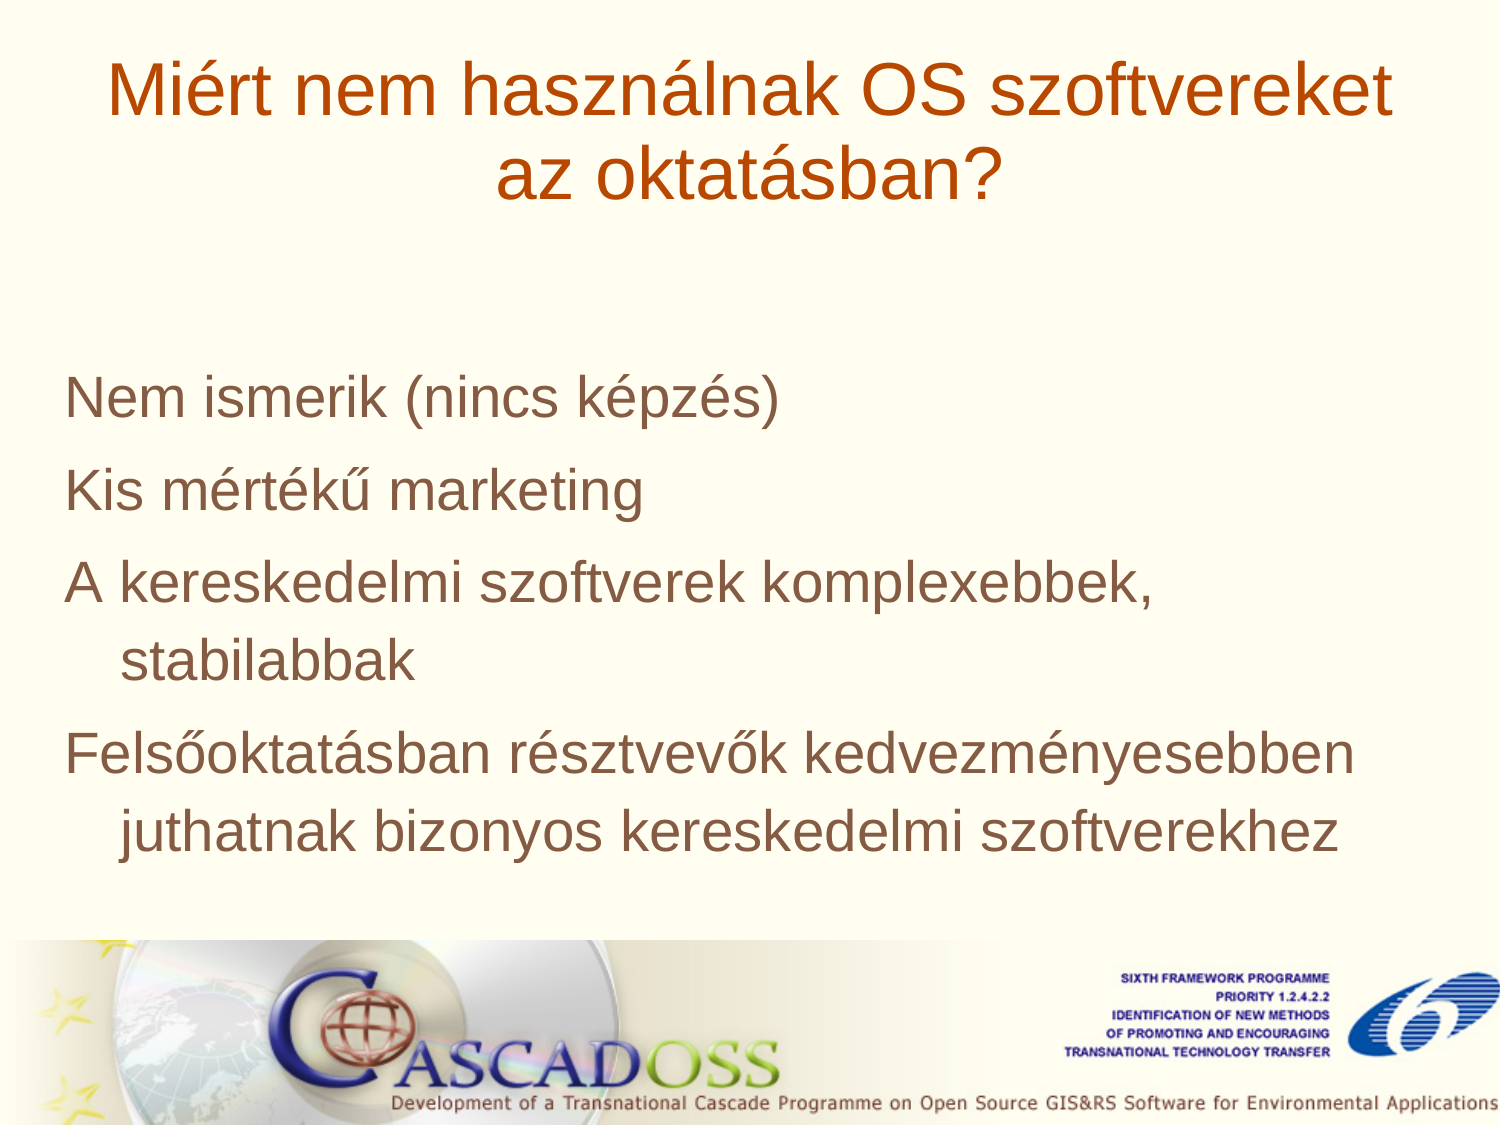

# Miért nem használnak OS szoftvereket az oktatásban?
Nem ismerik (nincs képzés)
Kis mértékű marketing
A kereskedelmi szoftverek komplexebbek, stabilabbak
Felsőoktatásban résztvevők kedvezményesebben juthatnak bizonyos kereskedelmi szoftverekhez